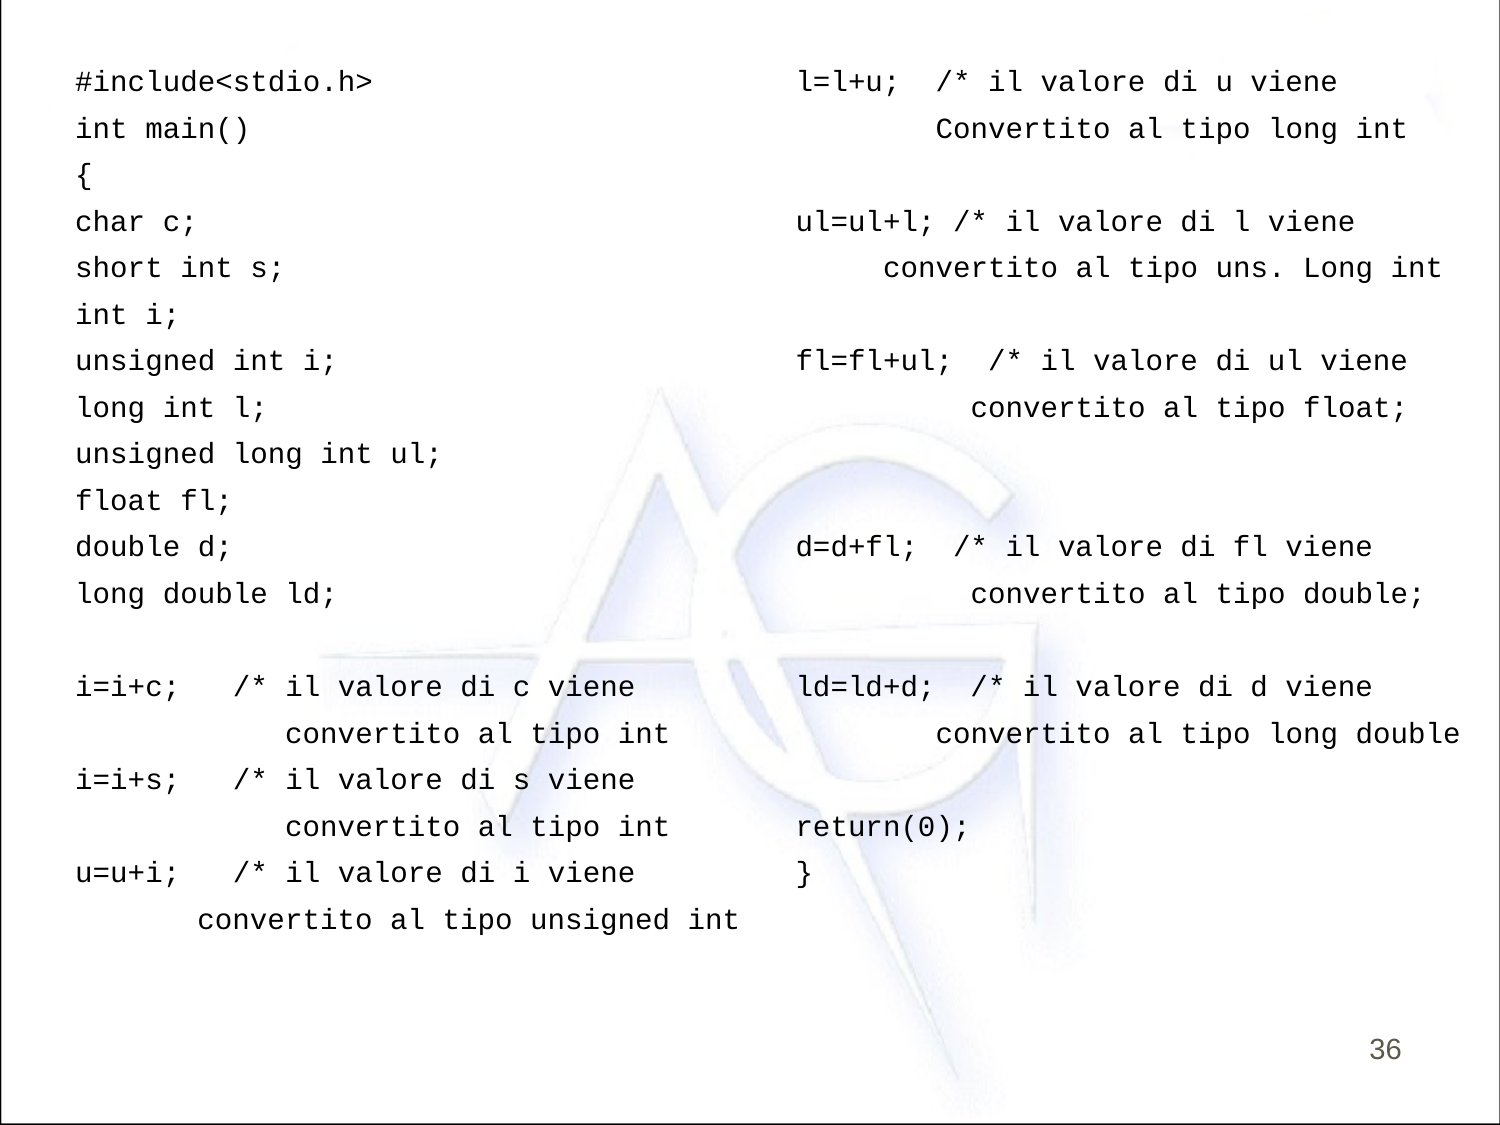

# #include<stdio.h>
int main()
{
char c;
short int s;
int i;
unsigned int i;
long int l;
unsigned long int ul;
float fl;
double d;
long double ld;
i=i+c; /* il valore di c viene
 convertito al tipo int
i=i+s; /* il valore di s viene
 convertito al tipo int
u=u+i; /* il valore di i viene
 convertito al tipo unsigned int
l=l+u; /* il valore di u viene
 Convertito al tipo long int
ul=ul+l; /* il valore di l viene
 convertito al tipo uns. Long int
fl=fl+ul; /* il valore di ul viene
 convertito al tipo float;
d=d+fl; /* il valore di fl viene
 convertito al tipo double;
ld=ld+d; /* il valore di d viene
 convertito al tipo long double
return(0);
}
36